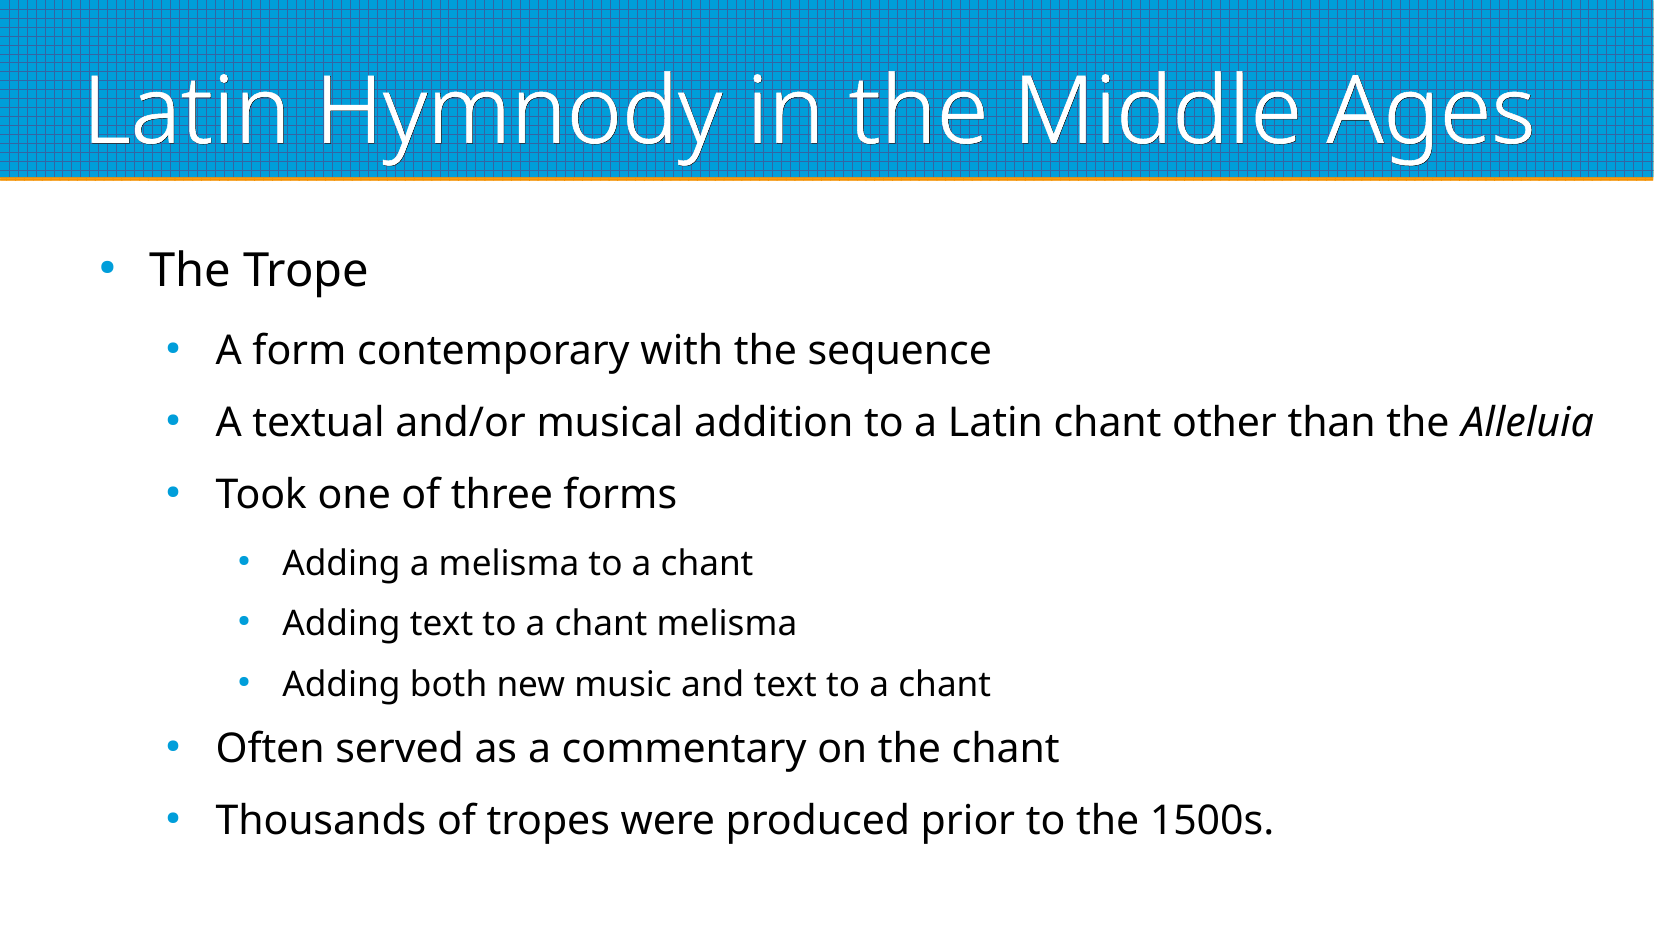

# Latin Hymnody in the Middle Ages
The Trope
A form contemporary with the sequence
A textual and/or musical addition to a Latin chant other than the Alleluia
Took one of three forms
Adding a melisma to a chant
Adding text to a chant melisma
Adding both new music and text to a chant
Often served as a commentary on the chant
Thousands of tropes were produced prior to the 1500s.